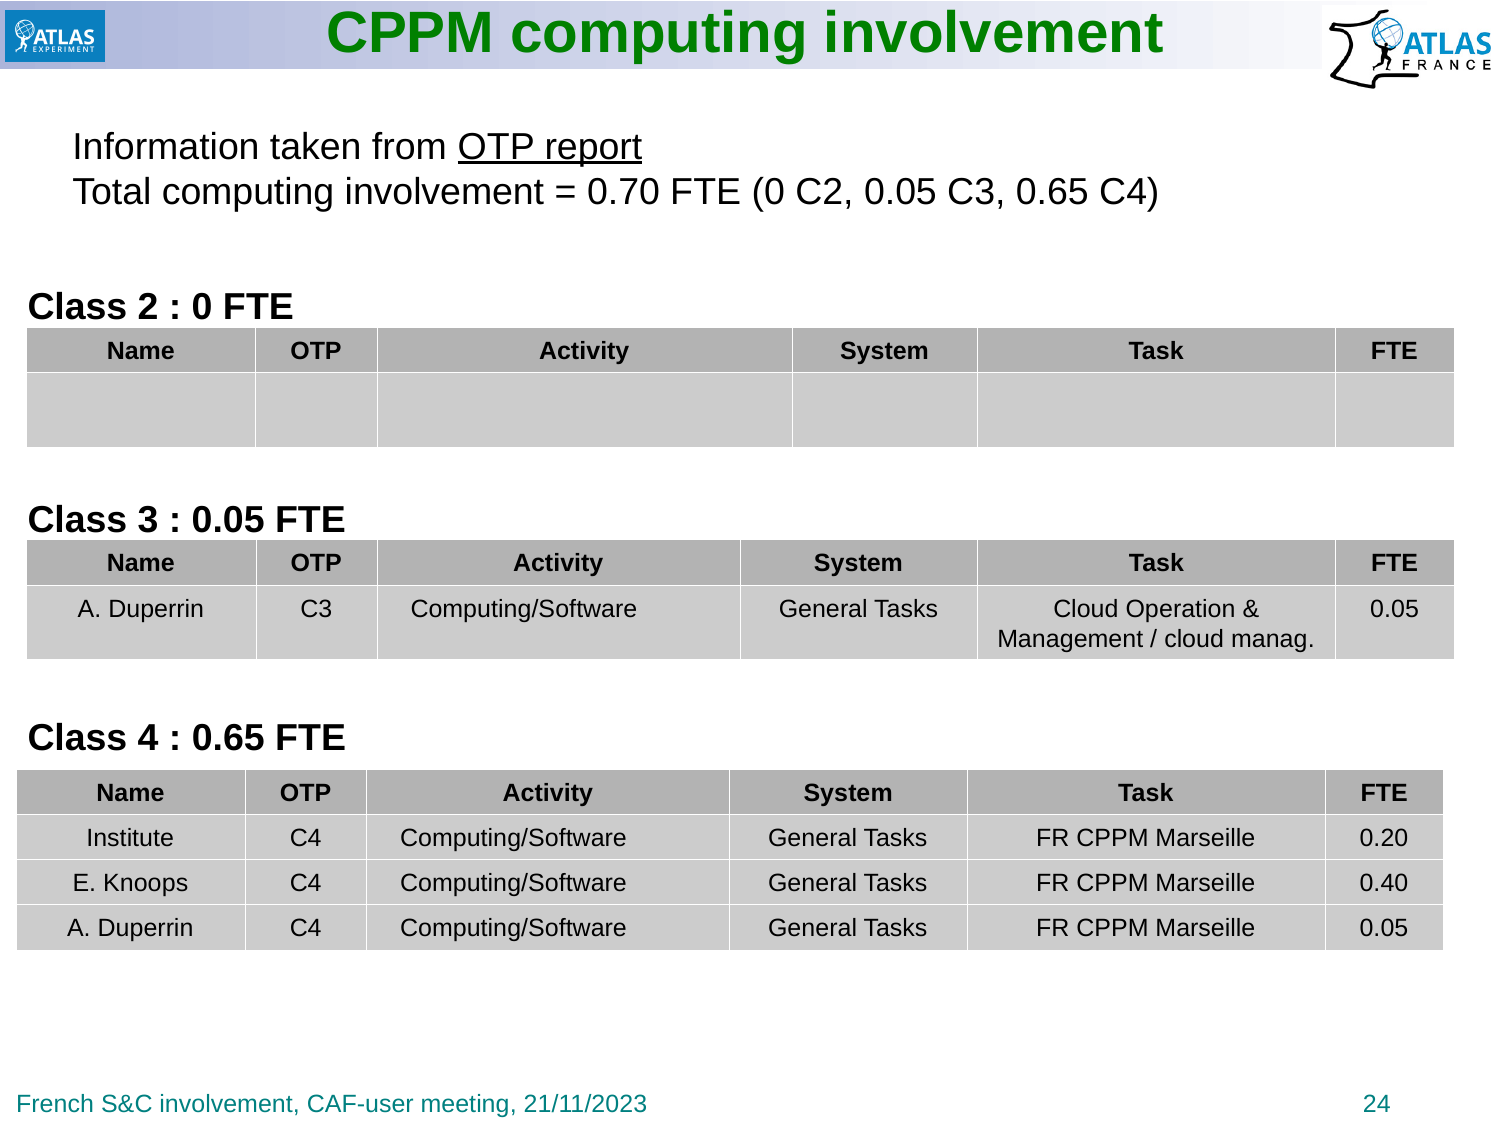

CPPM computing involvement
Information taken from OTP report
Total computing involvement = 0.70 FTE (0 C2, 0.05 C3, 0.65 C4)
Class 2 : 0 FTE
| Name | OTP | Activity | System | Task | FTE |
| --- | --- | --- | --- | --- | --- |
| | | | | | |
Class 3 : 0.05 FTE
| Name | OTP | Activity | System | Task | FTE |
| --- | --- | --- | --- | --- | --- |
| A. Duperrin | C3 | Computing/Software | General Tasks | Cloud Operation & Management / cloud manag. | 0.05 |
Class 4 : 0.65 FTE
| Name | OTP | Activity | System | Task | FTE |
| --- | --- | --- | --- | --- | --- |
| Institute | C4 | Computing/Software | General Tasks | FR CPPM Marseille | 0.20 |
| E. Knoops | C4 | Computing/Software | General Tasks | FR CPPM Marseille | 0.40 |
| A. Duperrin | C4 | Computing/Software | General Tasks | FR CPPM Marseille | 0.05 |